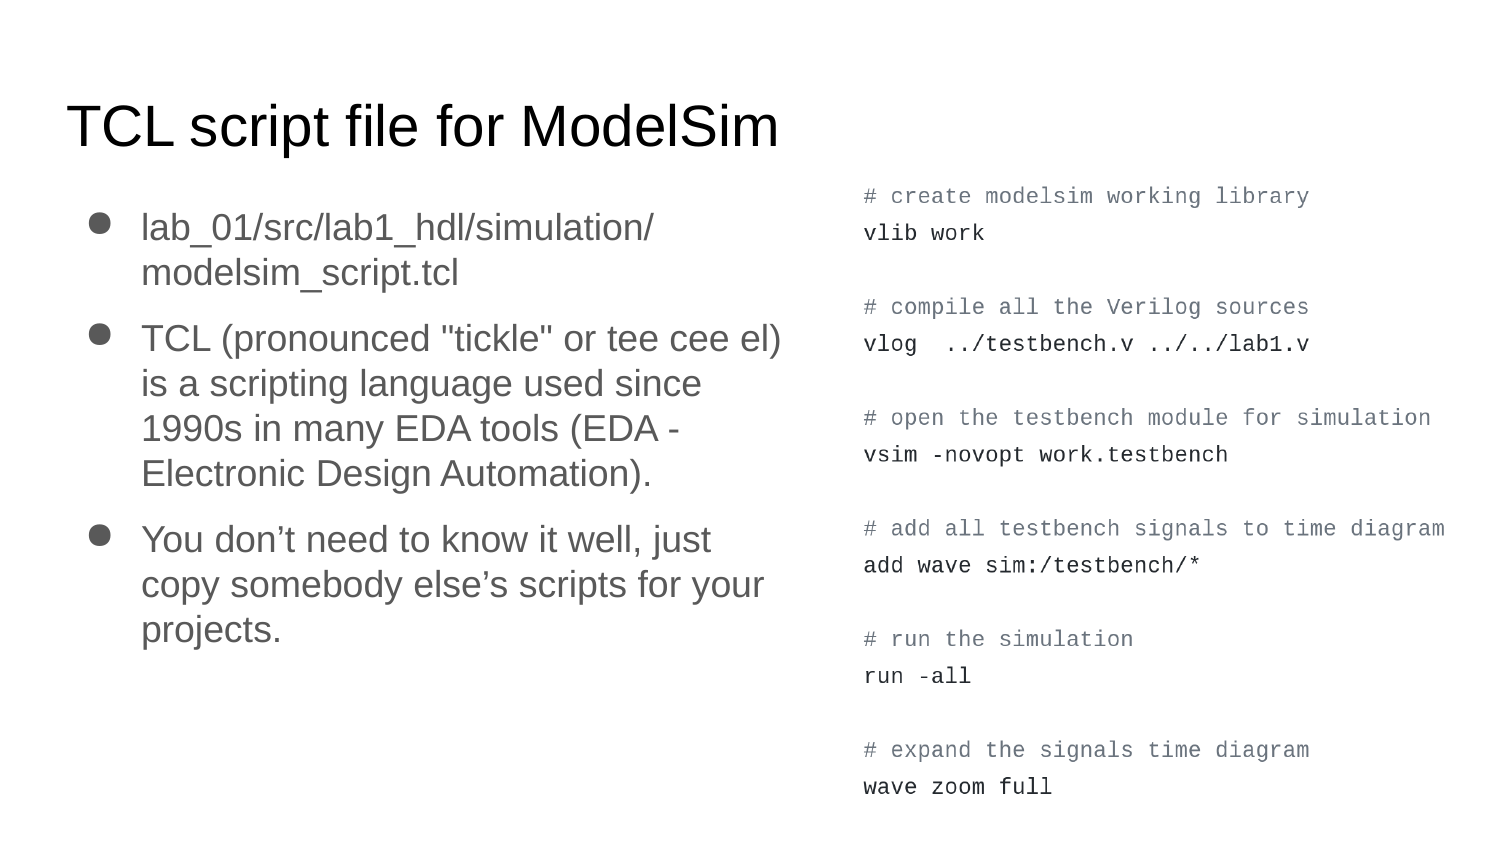

# TCL script file for ModelSim
lab_01/src/lab1_hdl/simulation/modelsim_script.tcl
TCL (pronounced "tickle" or tee cee el) is a scripting language used since 1990s in many EDA tools (EDA - Electronic Design Automation).
You don’t need to know it well, just copy somebody else’s scripts for your projects.